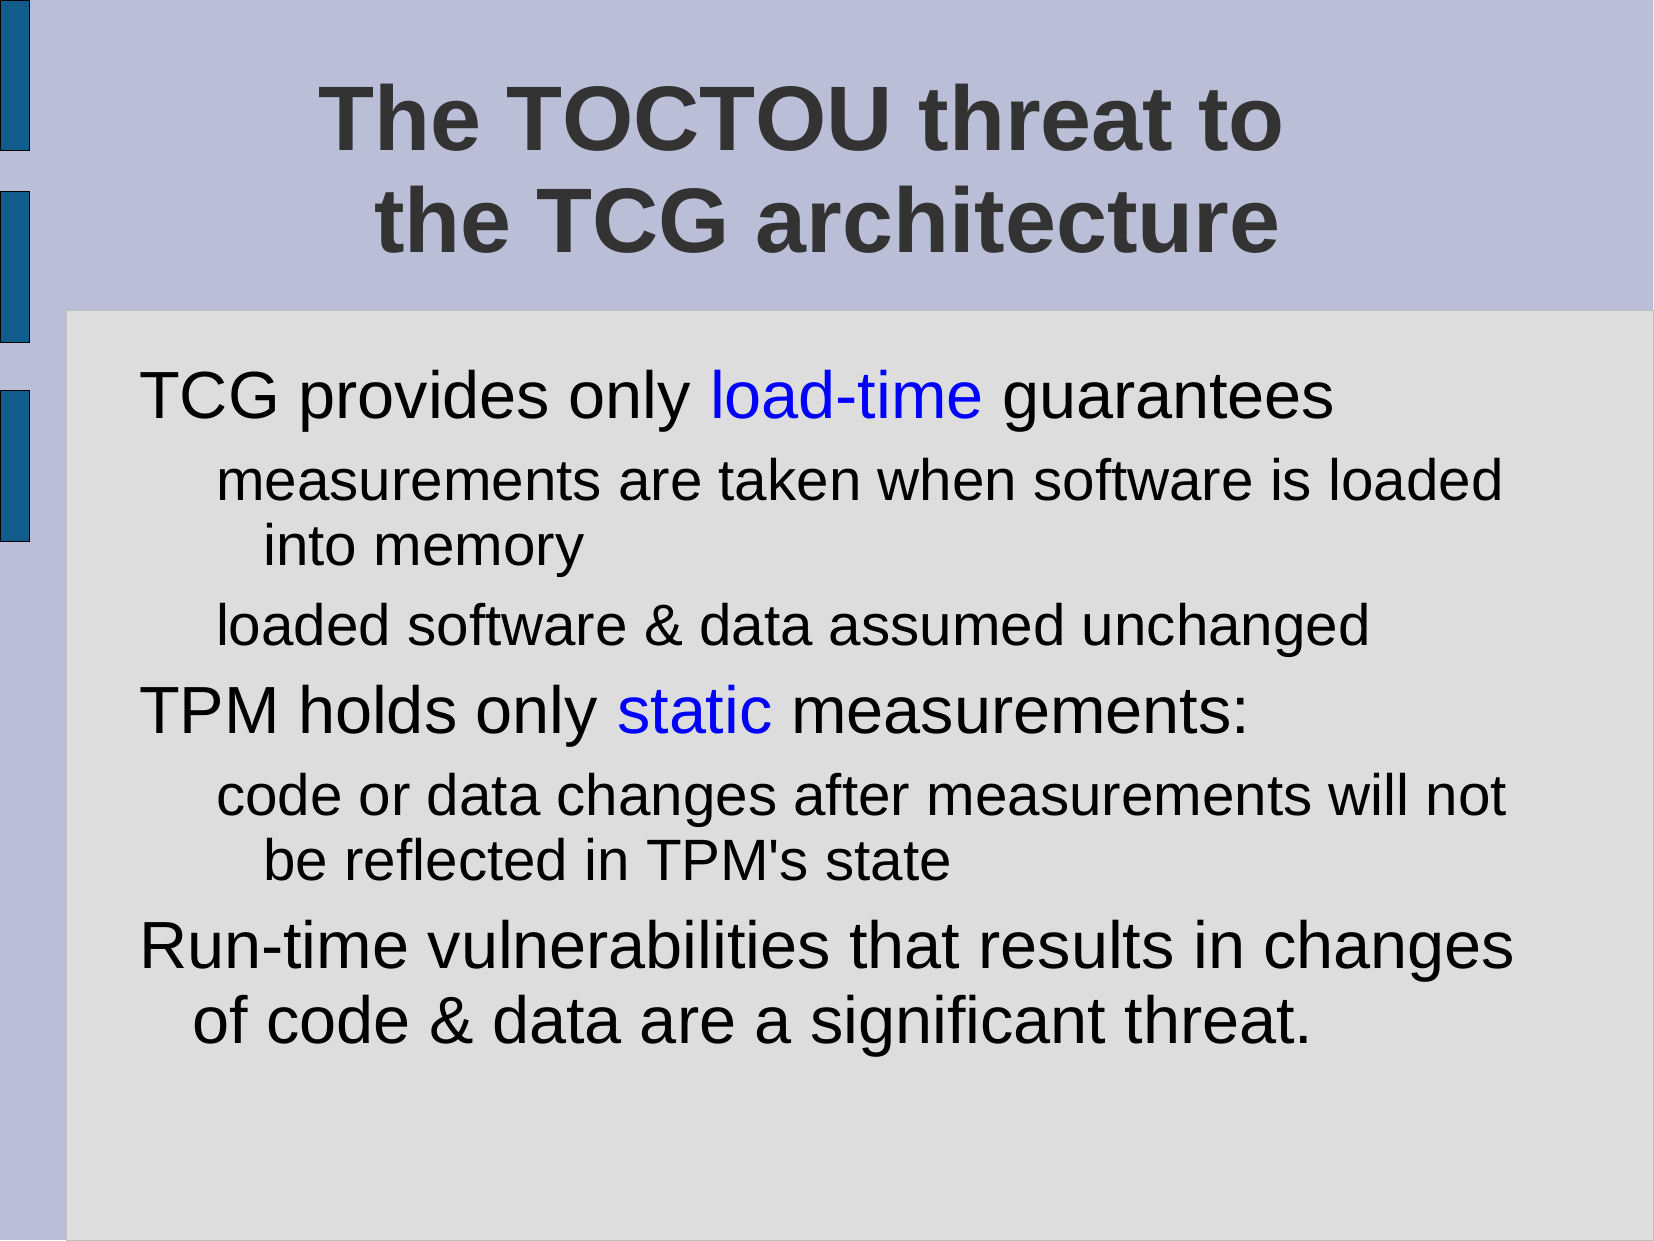

# The TOCTOU threat to the TCG architecture
TCG provides only load-time guarantees
measurements are taken when software is loaded into memory
loaded software & data assumed unchanged
TPM holds only static measurements:
code or data changes after measurements will not be reflected in TPM's state
Run-time vulnerabilities that results in changes of code & data are a significant threat.